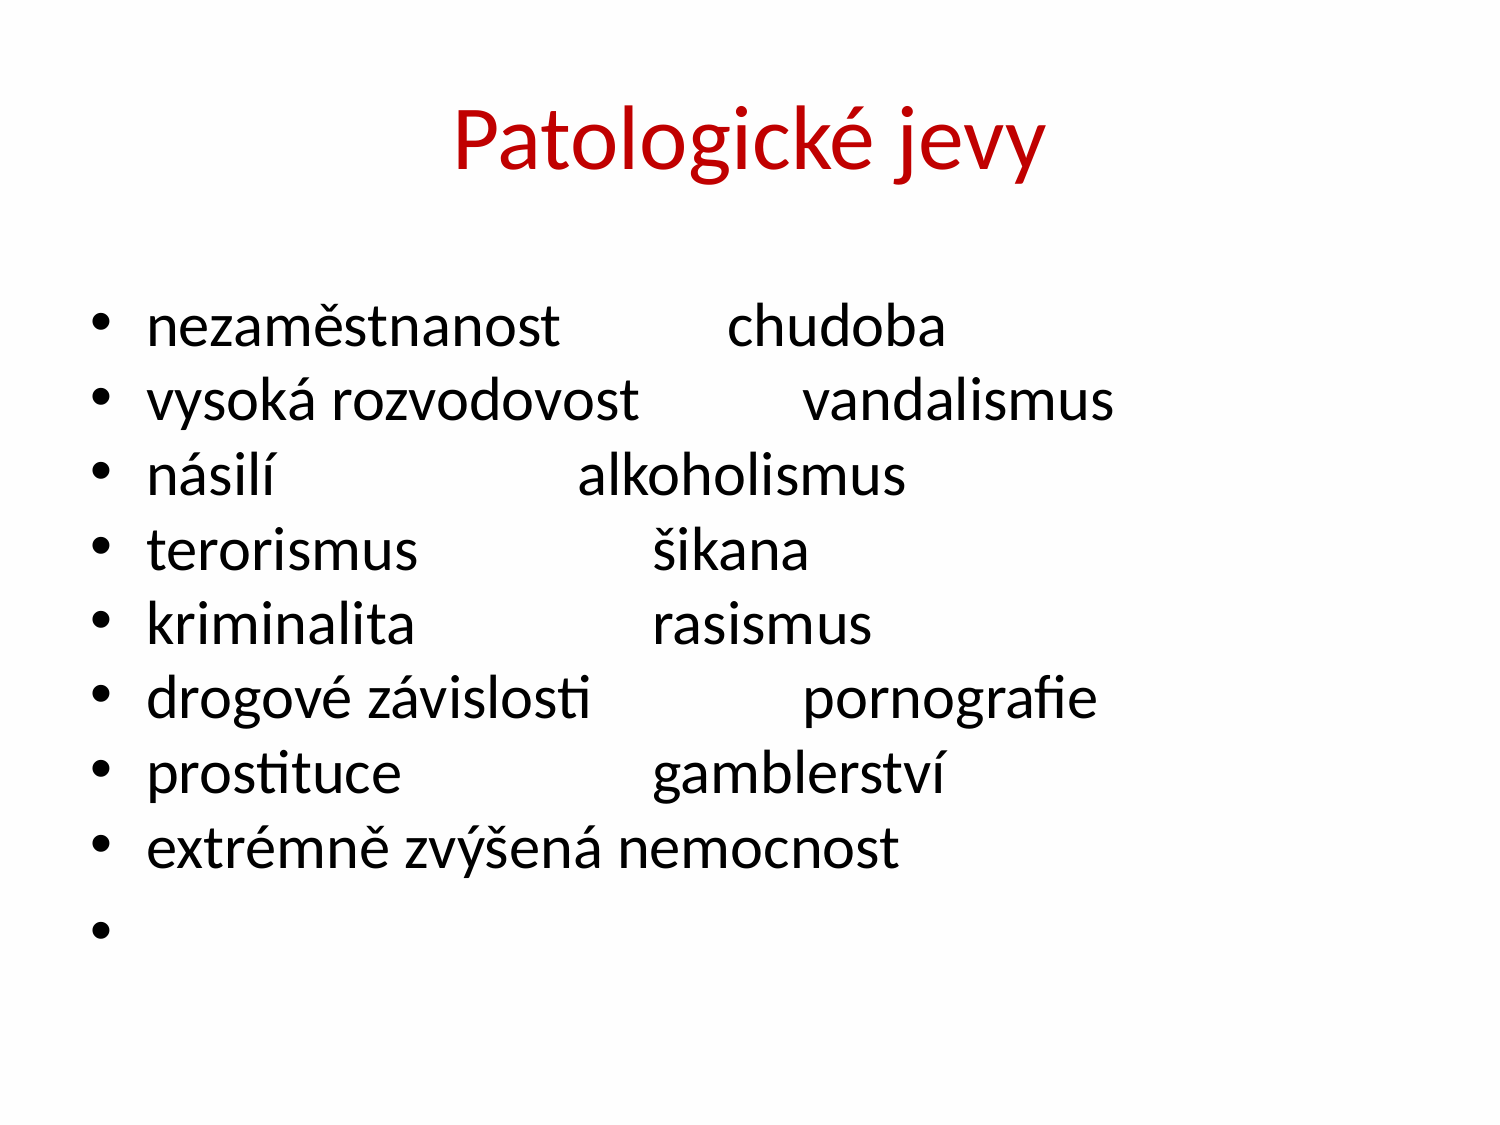

# Patologické jevy
nezaměstnanost			chudoba
vysoká rozvodovost			vandalismus
násilí					alkoholismus
terorismus				šikana
kriminalita				rasismus
drogové závislosti			pornografie
prostituce				gamblerství
extrémně zvýšená nemocnost